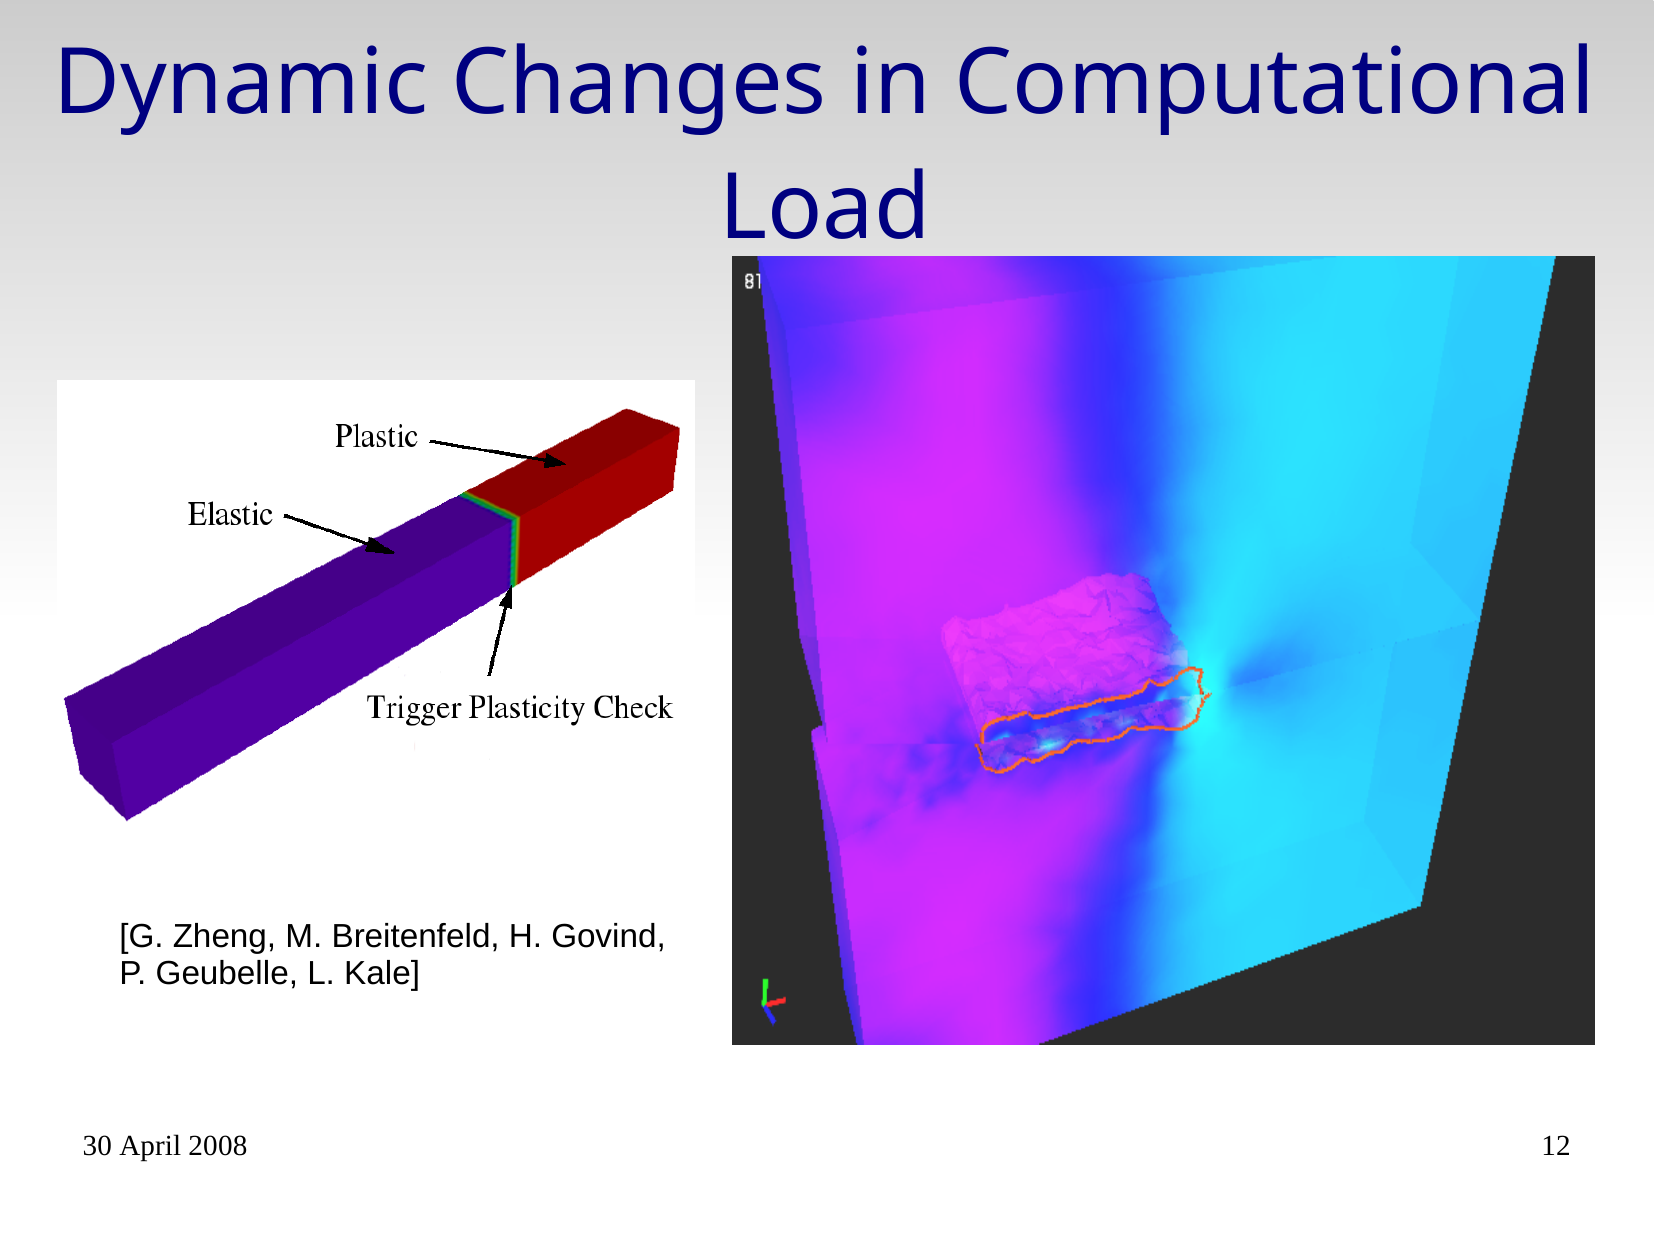

# Dynamic Changes in Computational Load
[G. Zheng, M. Breitenfeld, H. Govind,
P. Geubelle, L. Kale]
30 April 2008
12